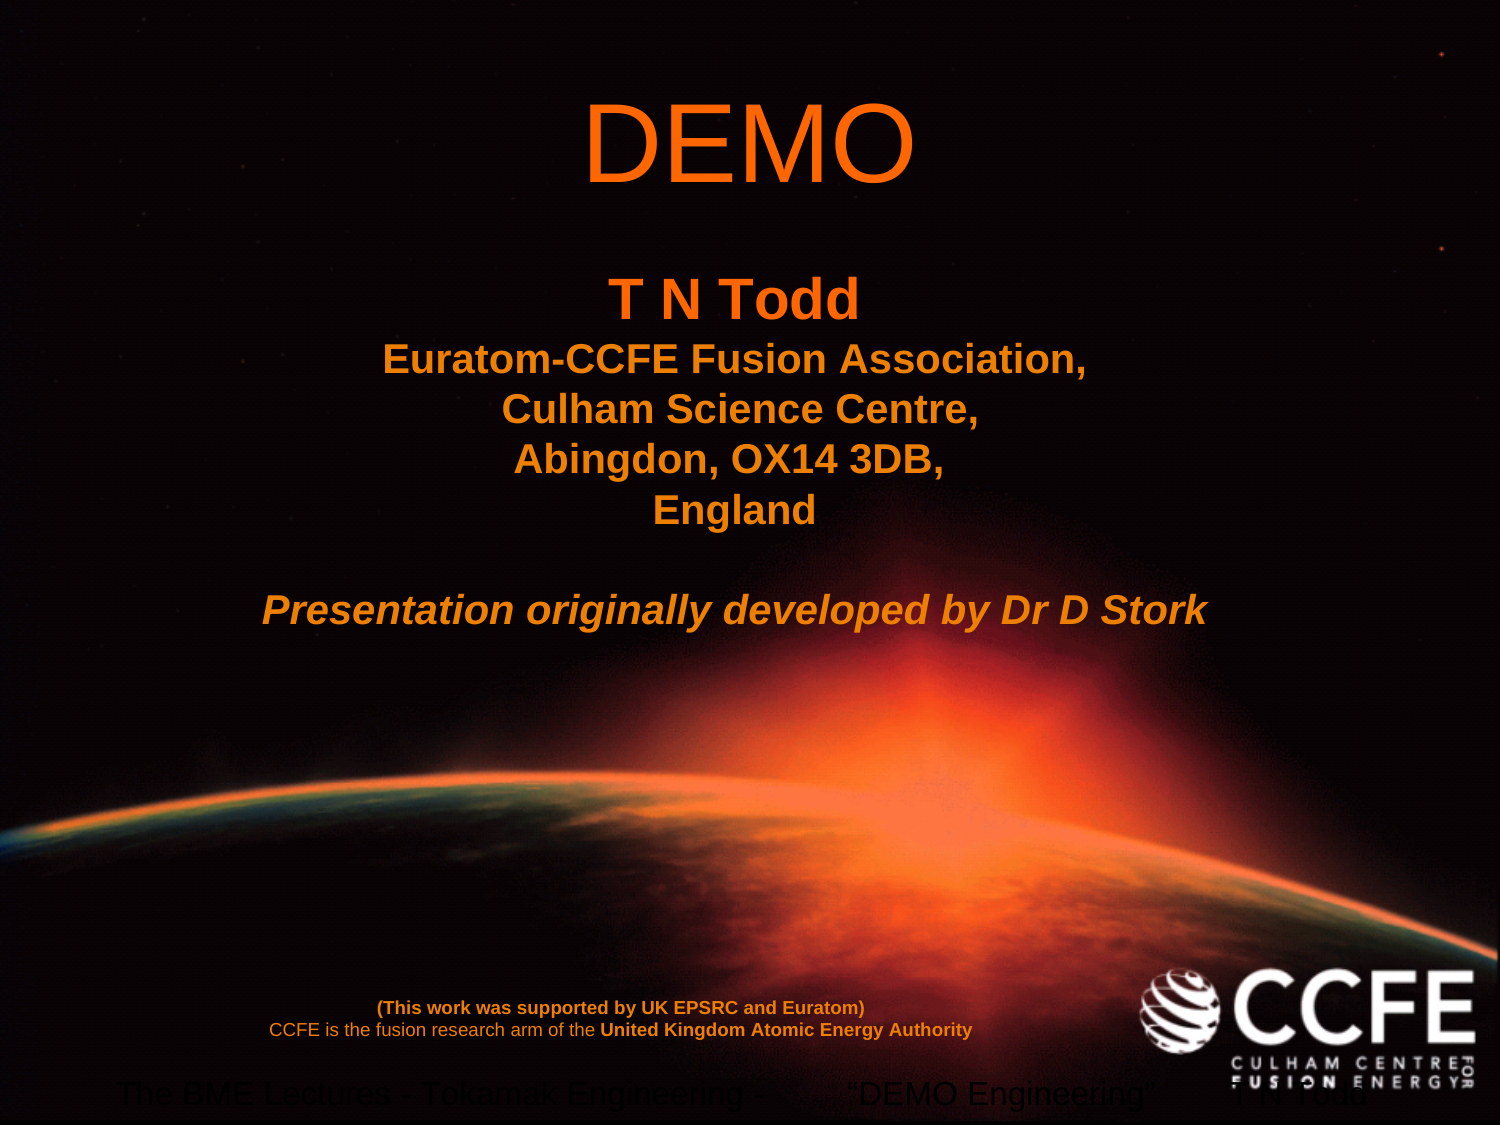

DEMO
T N Todd
Euratom-CCFE Fusion Association,
 Culham Science Centre,
Abingdon, OX14 3DB,
England
Presentation originally developed by Dr D Stork
(This work was supported by UK EPSRC and Euratom)
CCFE is the fusion research arm of the United Kingdom Atomic Energy Authority
The BME Lectures - Tokamak Engineering - “DEMO Engineering” T N Todd